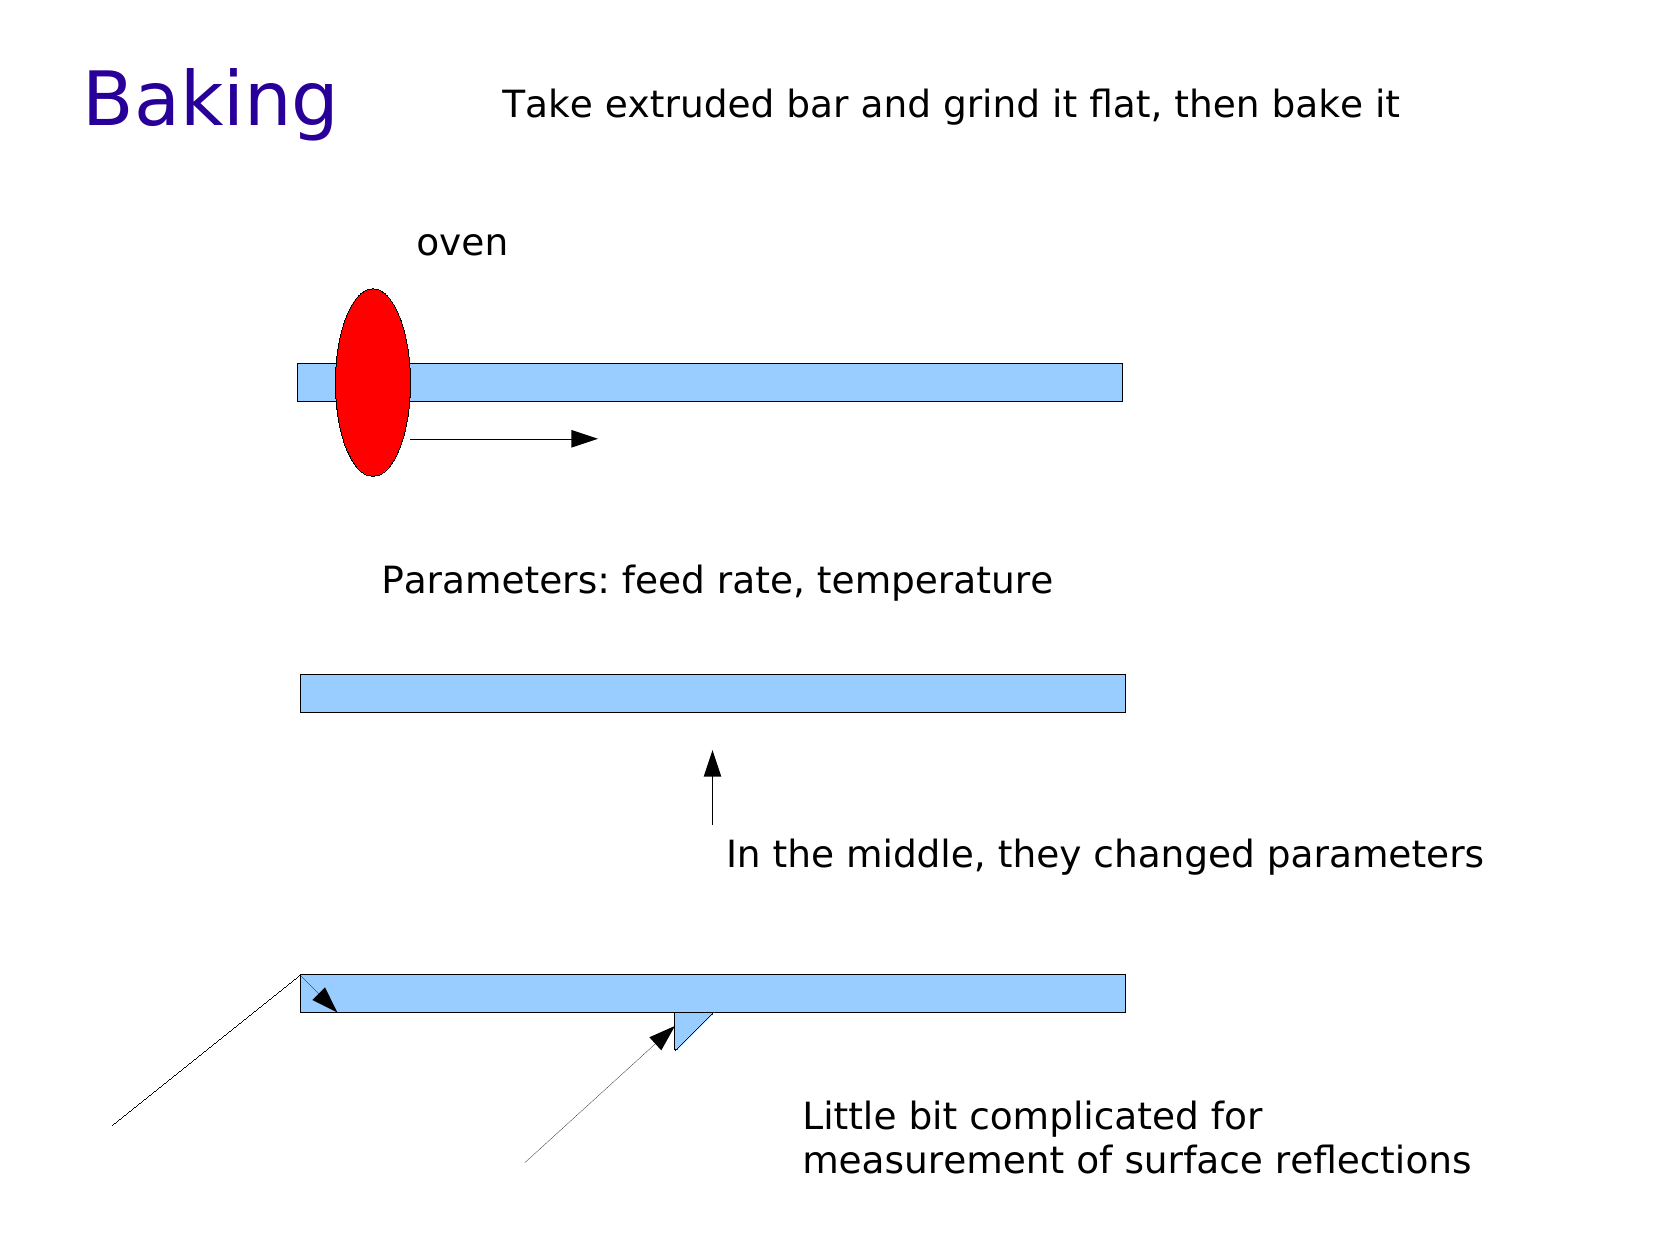

# Baking
Take extruded bar and grind it flat, then bake it
oven
Parameters: feed rate, temperature
In the middle, they changed parameters
Little bit complicated for
measurement of surface reflections